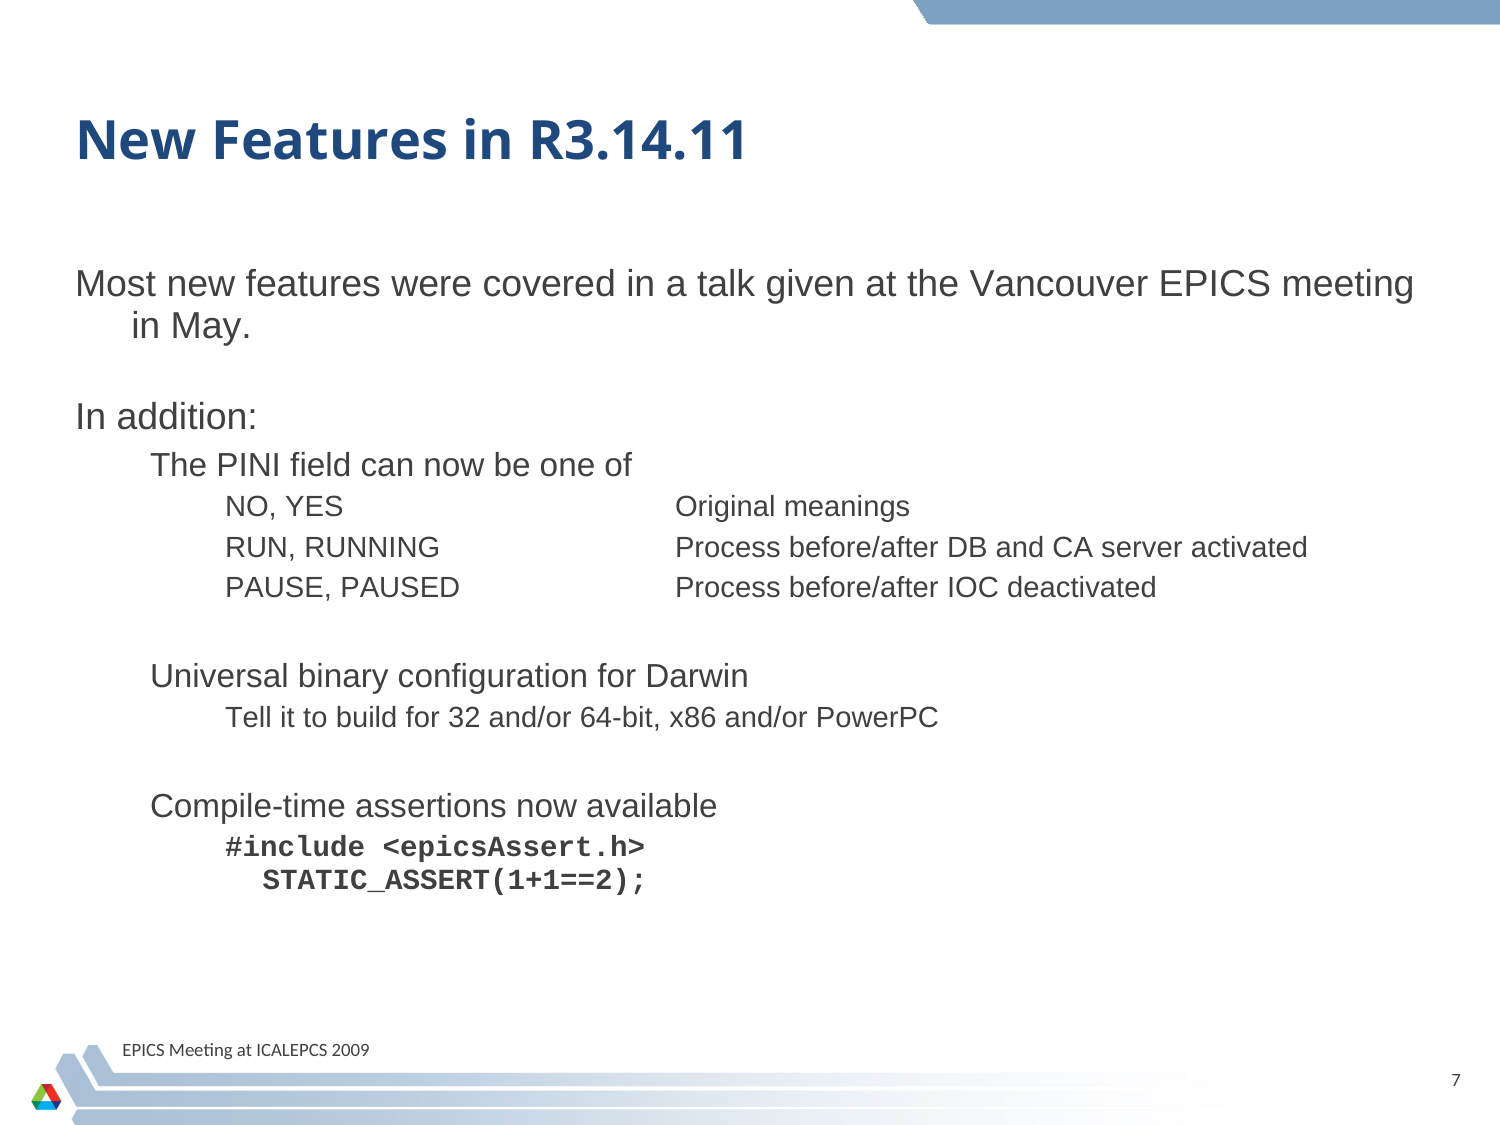

# New Features in R3.14.11
Most new features were covered in a talk given at the Vancouver EPICS meeting in May.
In addition:
The PINI field can now be one of
NO, YES	Original meanings
RUN, RUNNING	Process before/after DB and CA server activated
PAUSE, PAUSED	Process before/after IOC deactivated
Universal binary configuration for Darwin
Tell it to build for 32 and/or 64-bit, x86 and/or PowerPC
Compile-time assertions now available
#include <epicsAssert.h>
STATIC_ASSERT(1+1==2);
EPICS Meeting at ICALEPCS 2009
7